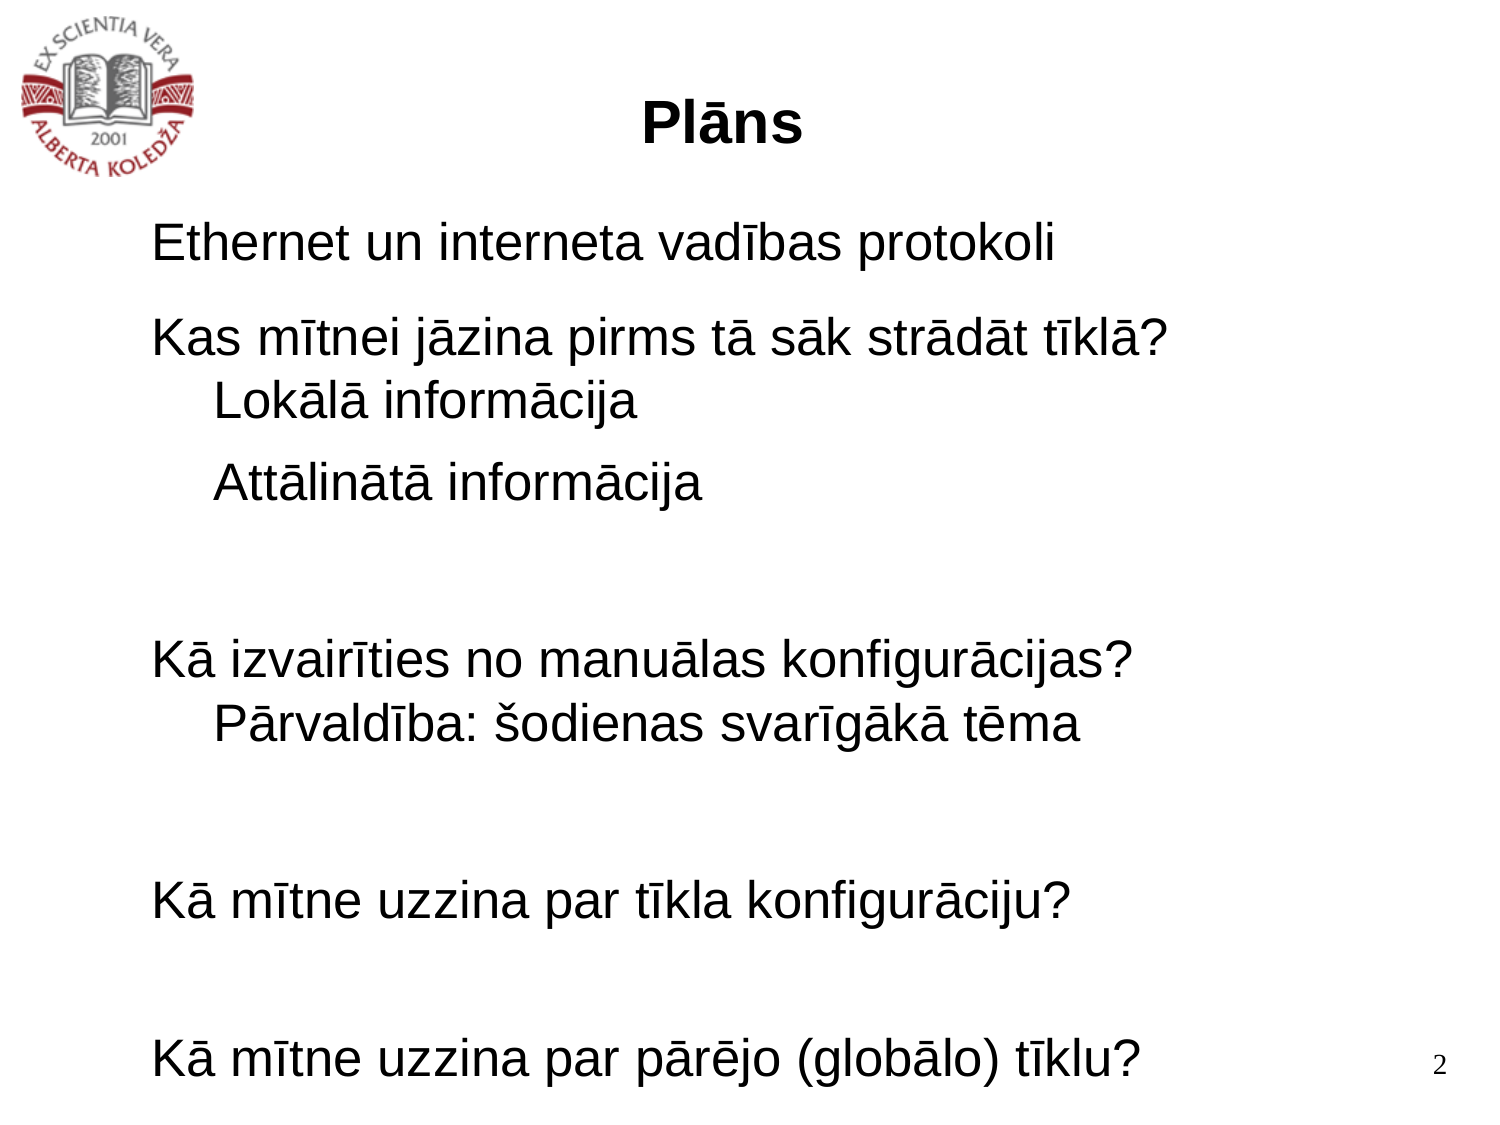

# Plāns
Ethernet un interneta vadības protokoli
Kas mītnei jāzina pirms tā sāk strādāt tīklā?
Lokālā informācija
Attālinātā informācija
Kā izvairīties no manuālas konfigurācijas?
Pārvaldība: šodienas svarīgākā tēma
Kā mītne uzzina par tīkla konfigurāciju?
Kā mītne uzzina par pārējo (globālo) tīklu?
2